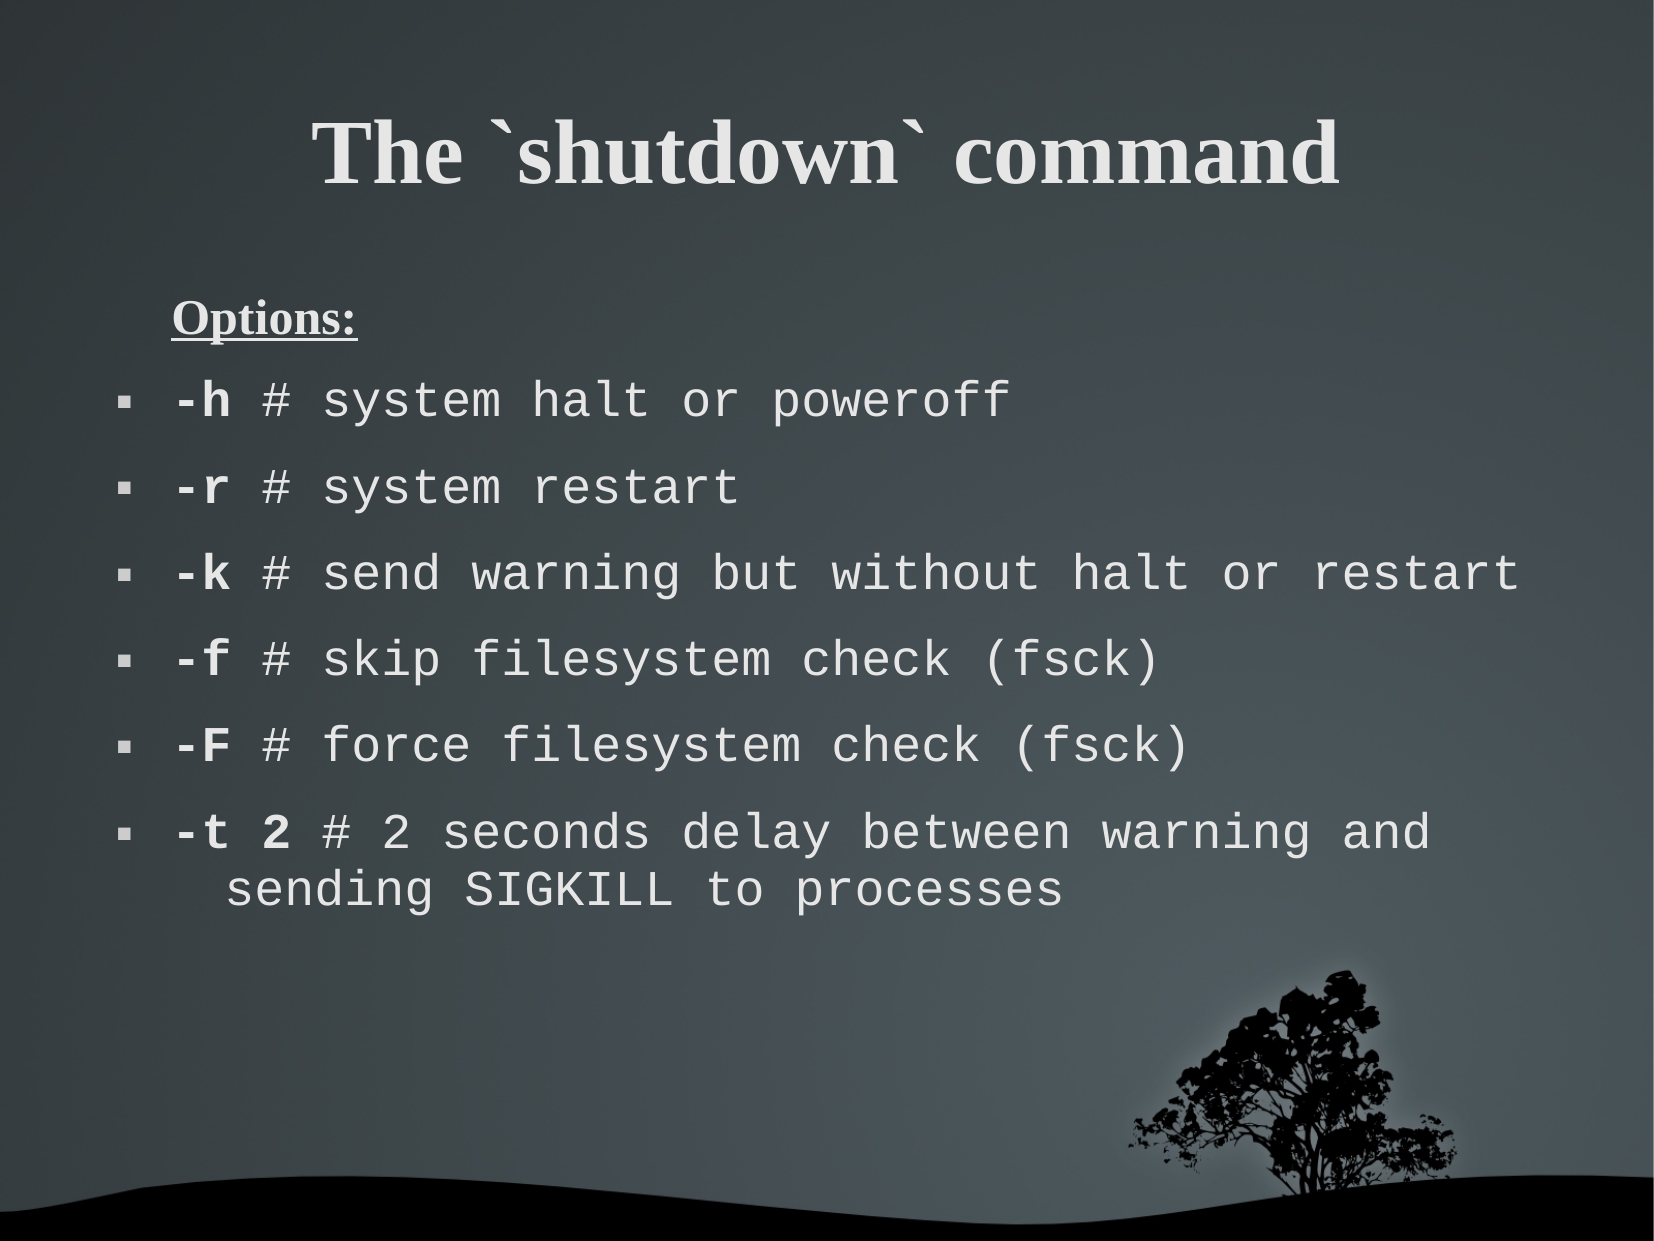

The `shutdown` command
# Options:
-h # system halt or poweroff
-r # system restart
-k # send warning but without halt or restart
-f # skip filesystem check (fsck)
-F # force filesystem check (fsck)
-t 2 # 2 seconds delay between warning and sending SIGKILL to processes